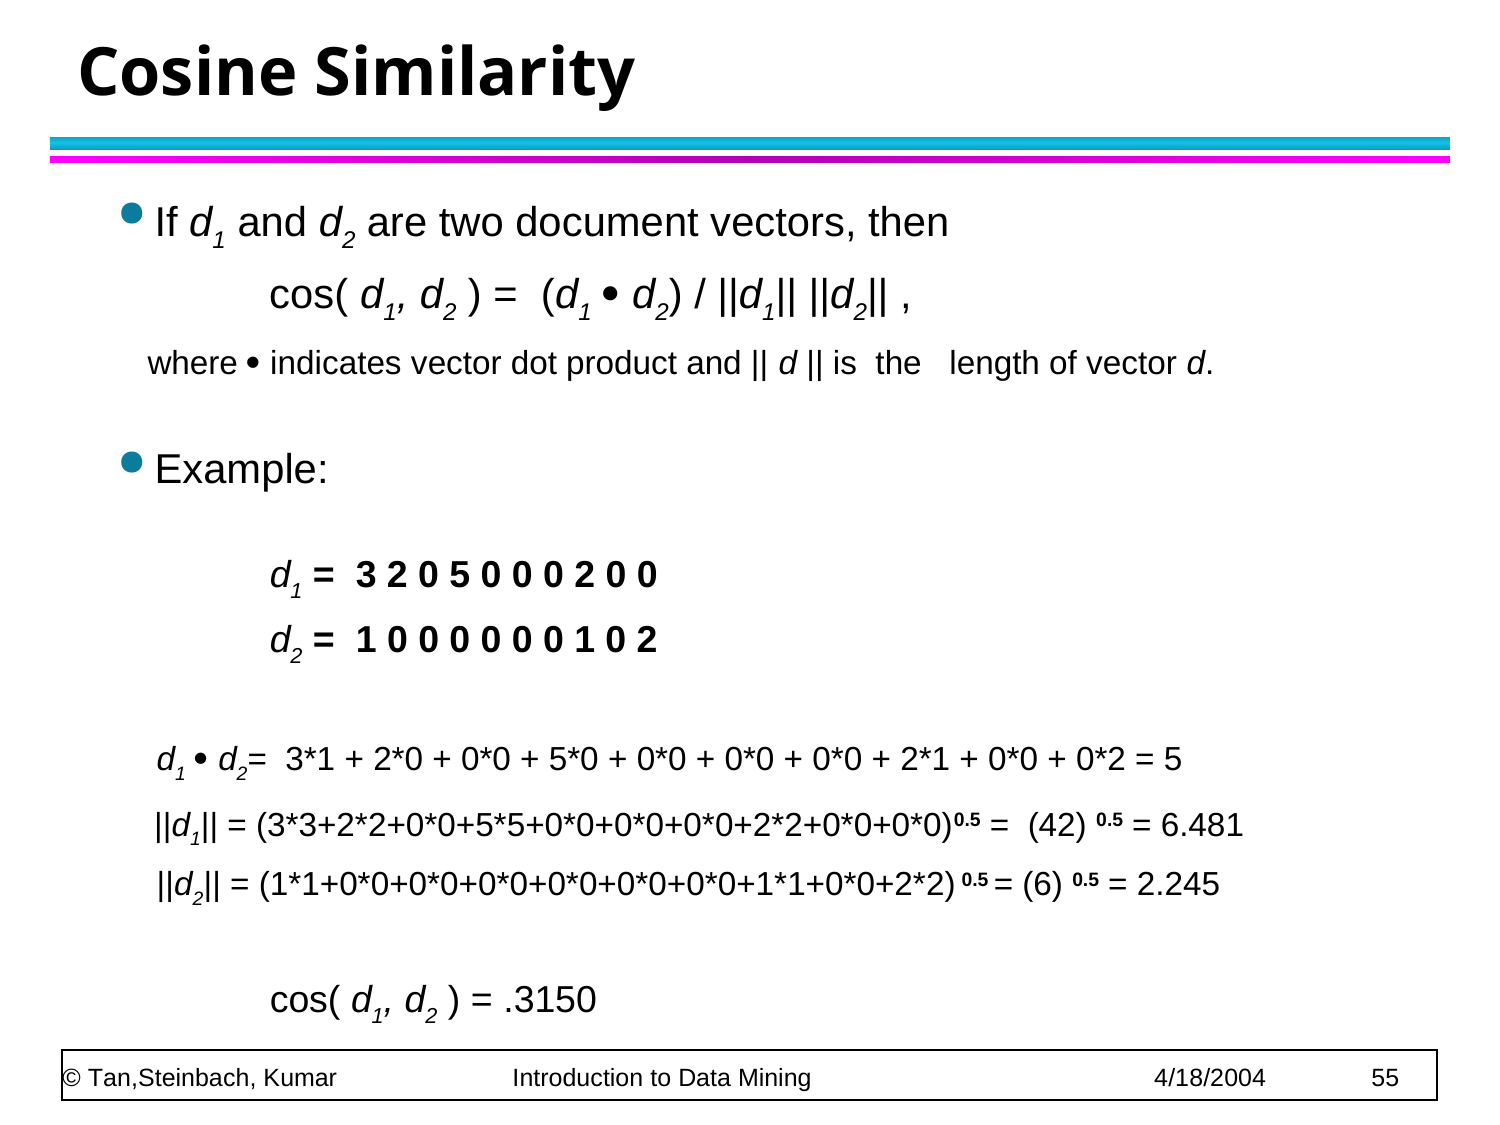

# Cosine Similarity
 If d1 and d2 are two document vectors, then
 cos( d1, d2 ) = (d1  d2) / ||d1|| ||d2|| ,
 where  indicates vector dot product and || d || is the length of vector d.
 Example:
 	d1 = 3 2 0 5 0 0 0 2 0 0
 	d2 = 1 0 0 0 0 0 0 1 0 2
 d1  d2= 3*1 + 2*0 + 0*0 + 5*0 + 0*0 + 0*0 + 0*0 + 2*1 + 0*0 + 0*2 = 5
 ||d1|| = (3*3+2*2+0*0+5*5+0*0+0*0+0*0+2*2+0*0+0*0)0.5 = (42) 0.5 = 6.481
 ||d2|| = (1*1+0*0+0*0+0*0+0*0+0*0+0*0+1*1+0*0+2*2) 0.5 = (6) 0.5 = 2.245
 	cos( d1, d2 ) = .3150